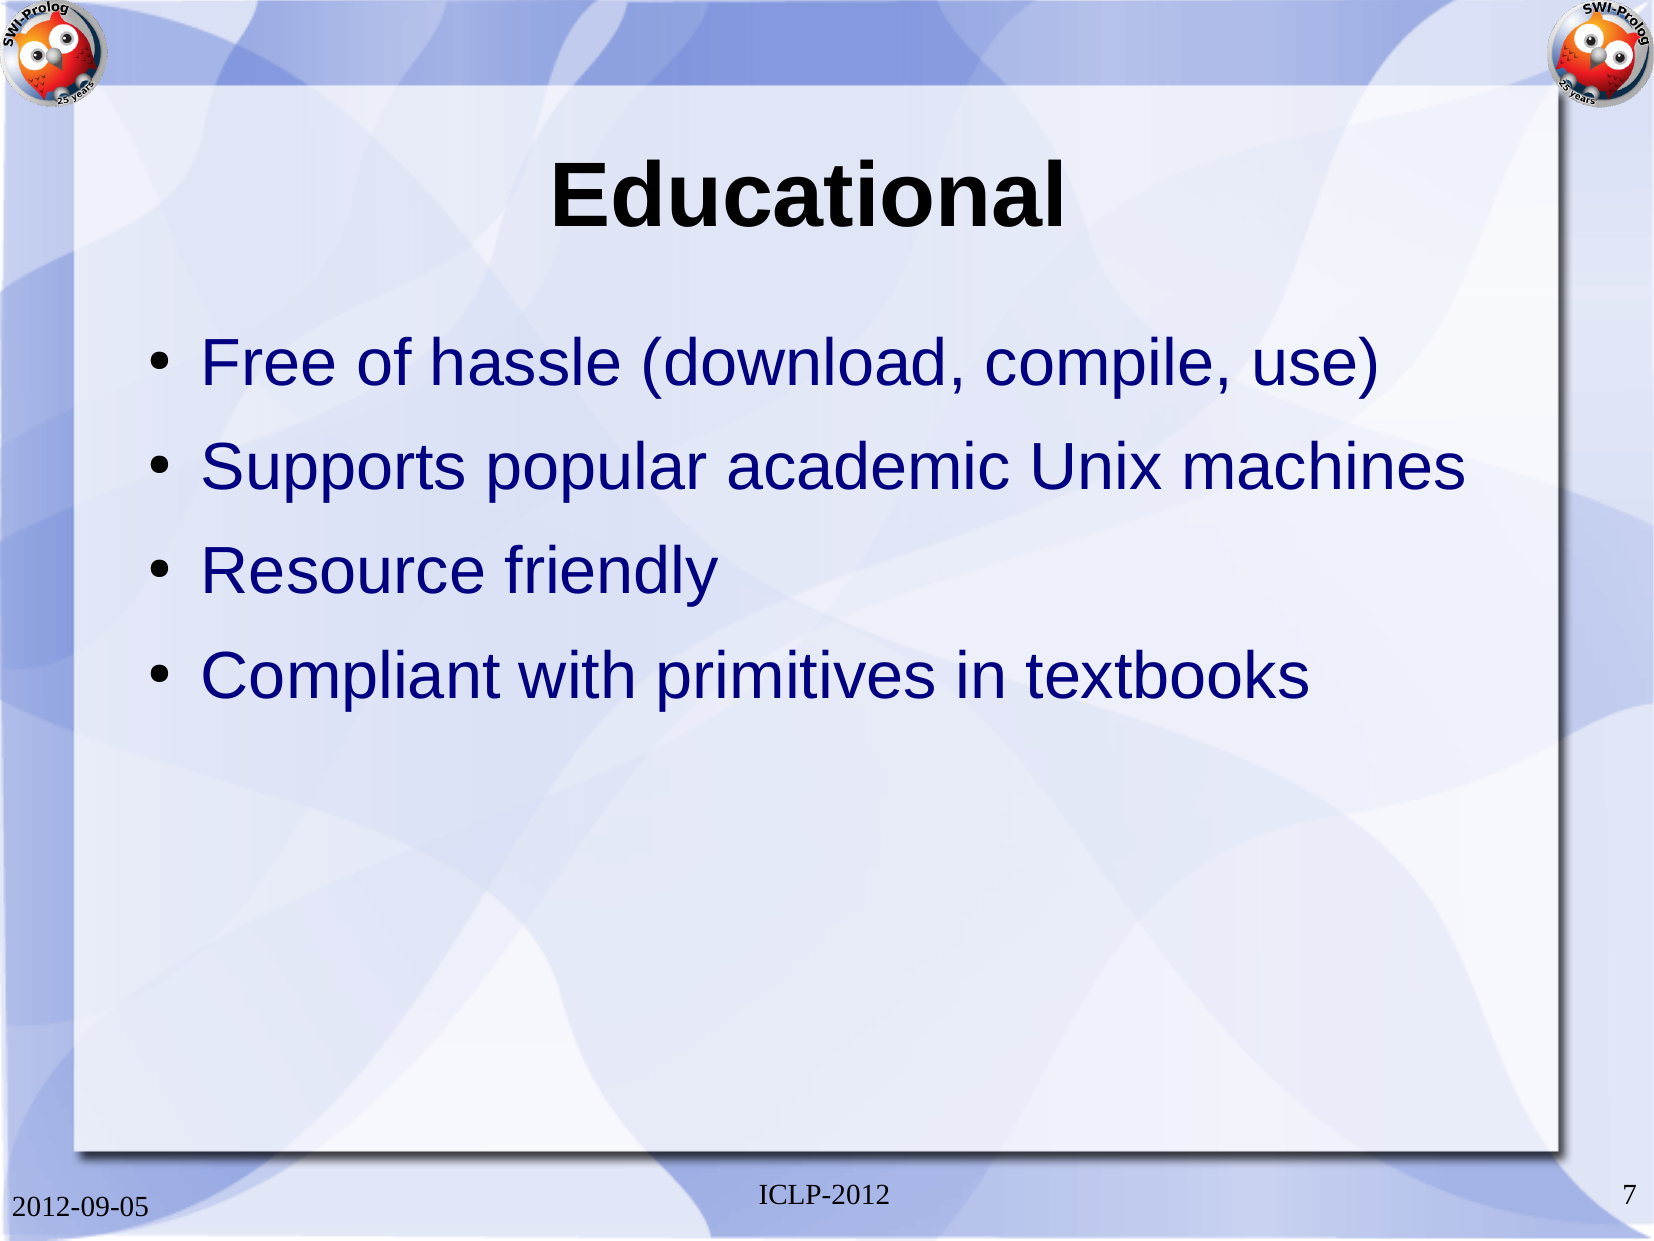

# Educational
Free of hassle (download, compile, use)
Supports popular academic Unix machines
Resource friendly
Compliant with primitives in textbooks
ICLP-2012
7
2012-09-05